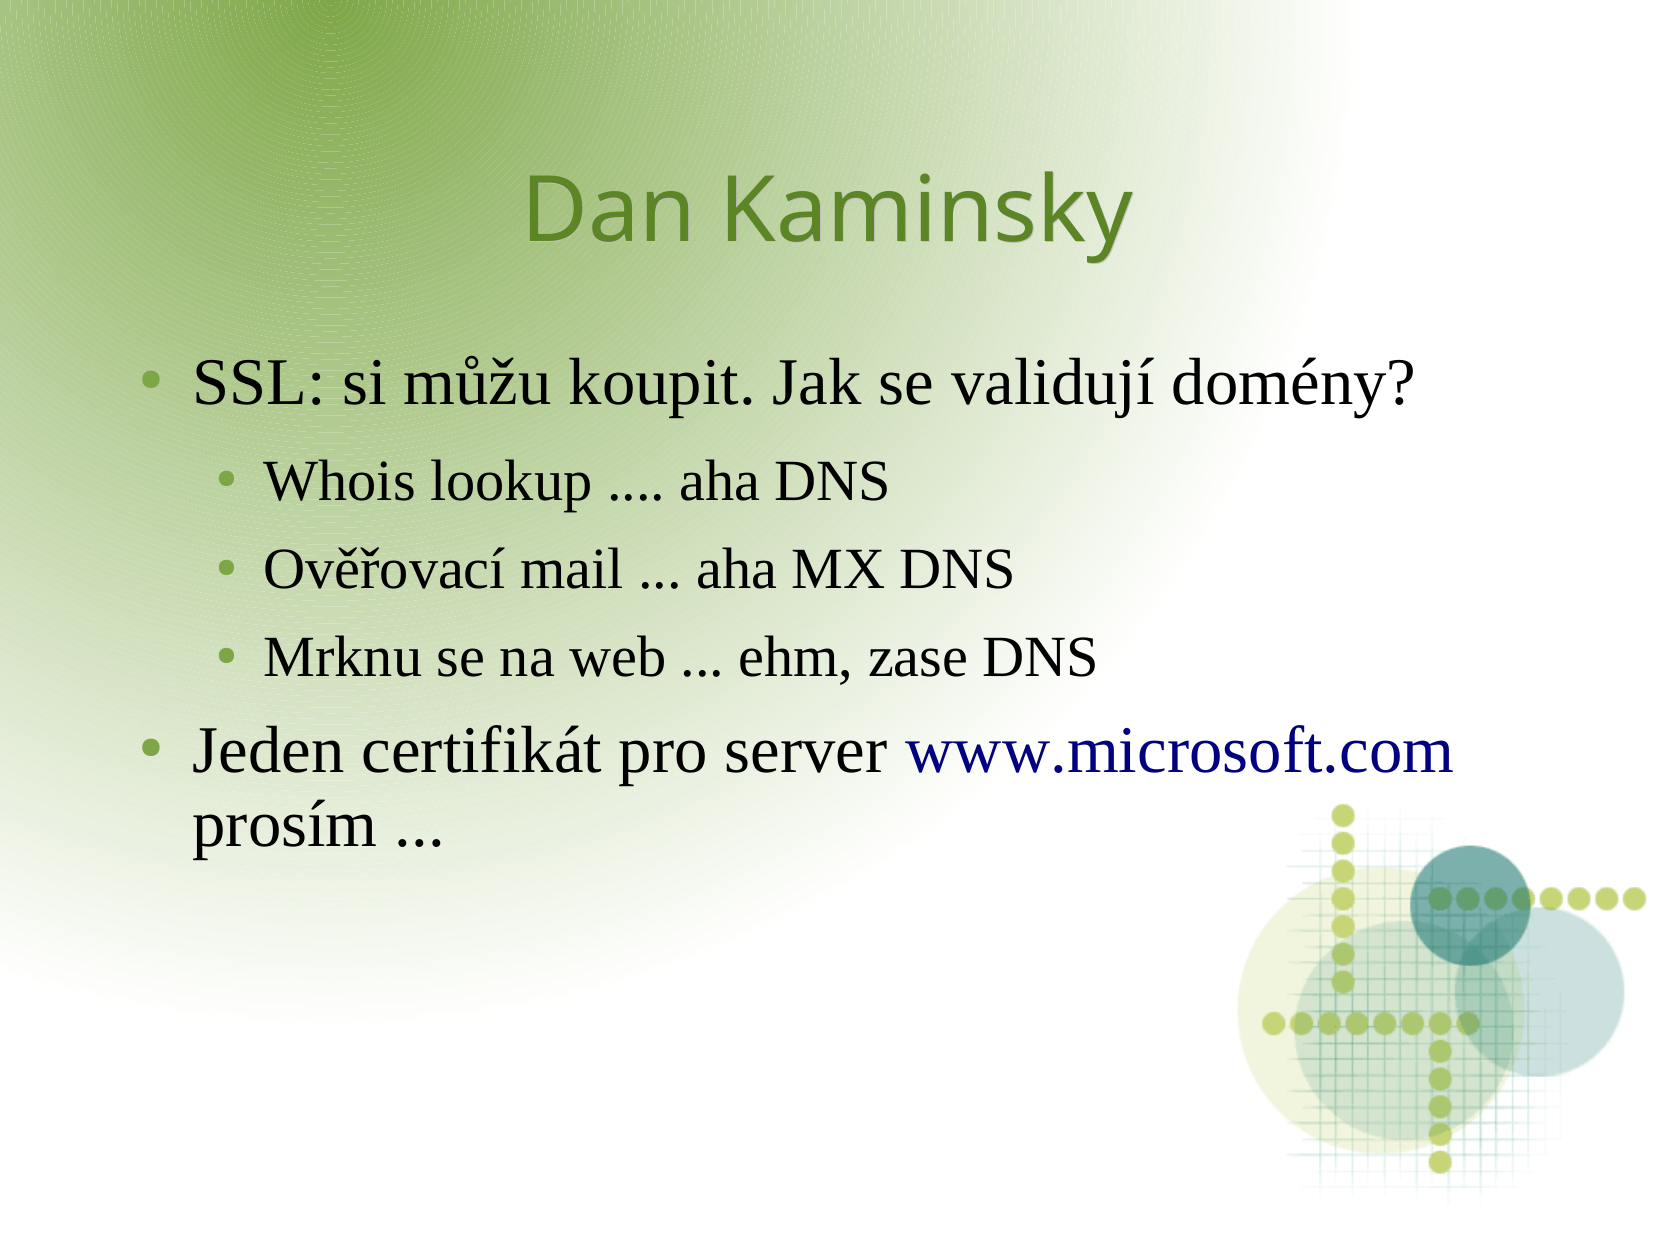

# Dan Kaminsky
SSL: si můžu koupit. Jak se validují domény?
Whois lookup .... aha DNS
Ověřovací mail ... aha MX DNS
Mrknu se na web ... ehm, zase DNS
Jeden certifikát pro server www.microsoft.com prosím ...